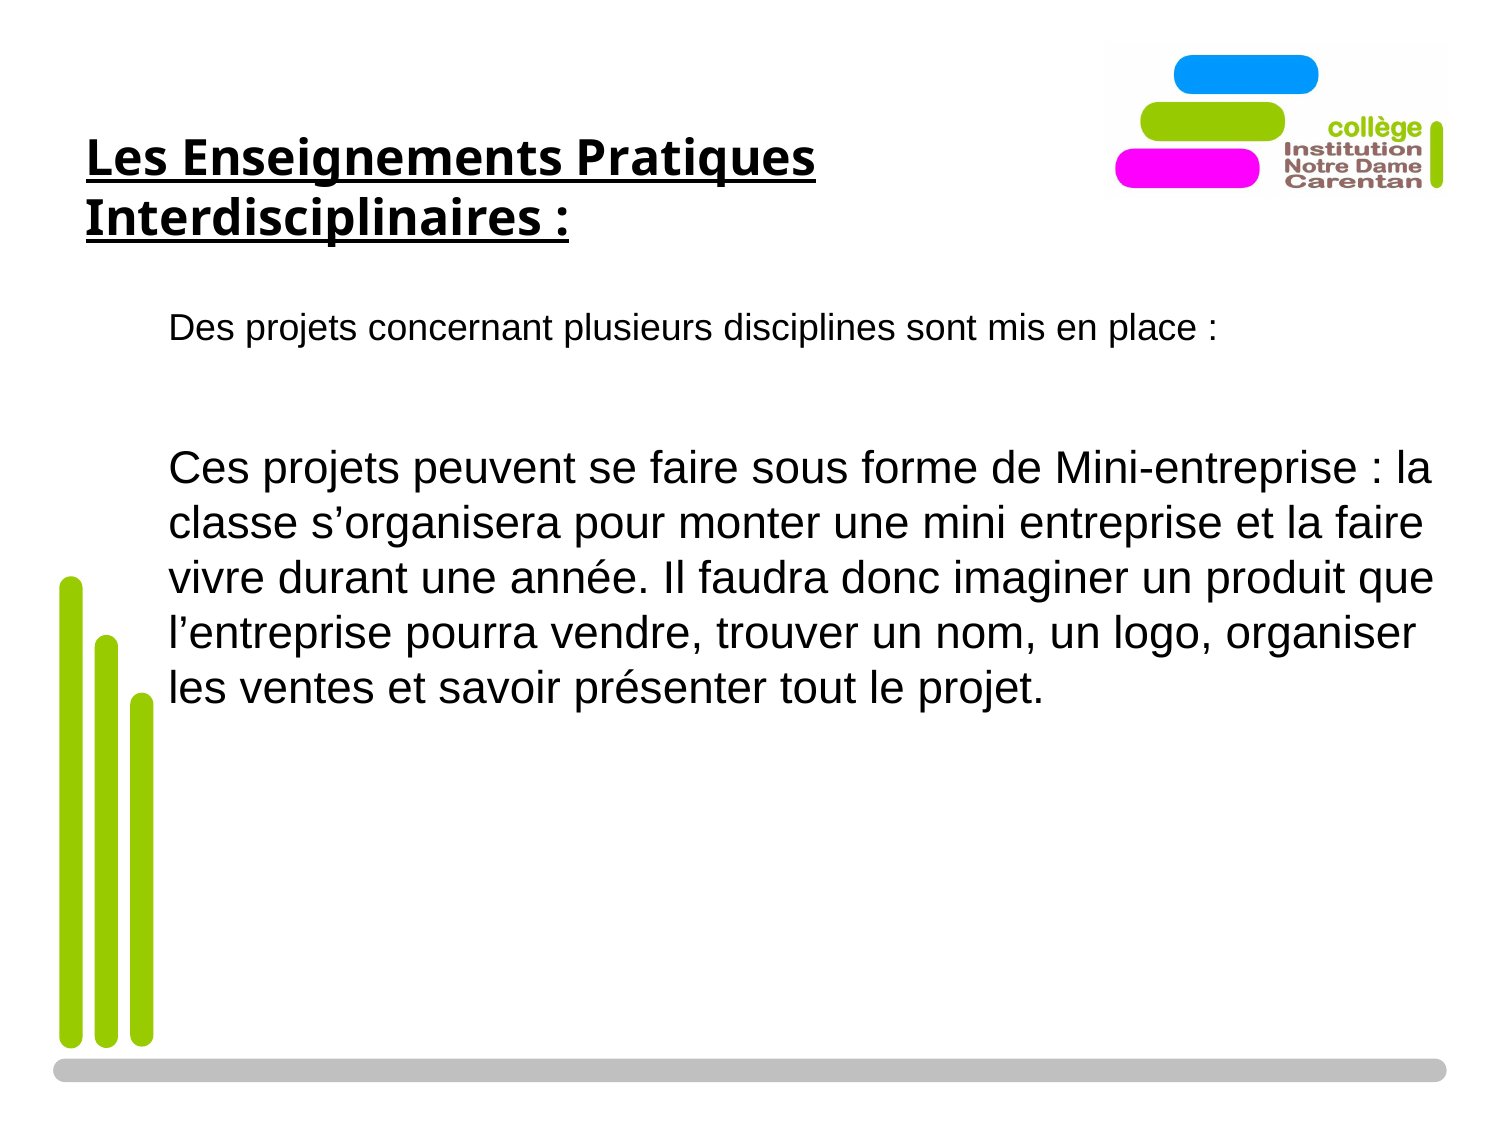

Les Enseignements Pratiques Interdisciplinaires :
Des projets concernant plusieurs disciplines sont mis en place :
Ces projets peuvent se faire sous forme de Mini-entreprise : la classe s’organisera pour monter une mini entreprise et la faire vivre durant une année. Il faudra donc imaginer un produit que l’entreprise pourra vendre, trouver un nom, un logo, organiser les ventes et savoir présenter tout le projet.